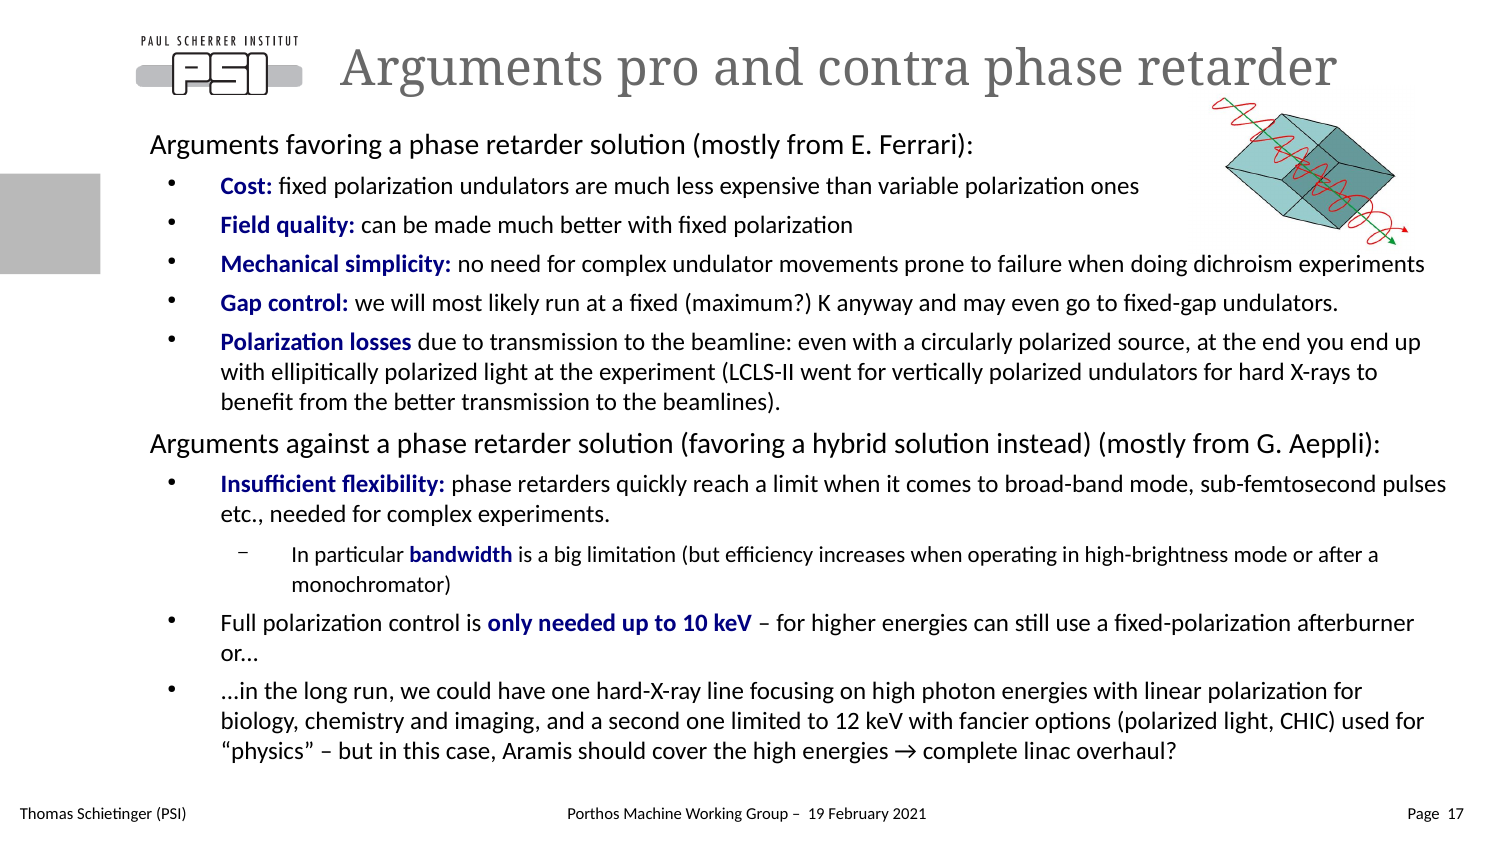

# Arguments pro and contra phase retarder
Arguments favoring a phase retarder solution (mostly from E. Ferrari):
Cost: fixed polarization undulators are much less expensive than variable polarization ones
Field quality: can be made much better with fixed polarization
Mechanical simplicity: no need for complex undulator movements prone to failure when doing dichroism experiments
Gap control: we will most likely run at a fixed (maximum?) K anyway and may even go to fixed-gap undulators.
Polarization losses due to transmission to the beamline: even with a circularly polarized source, at the end you end up with ellipitically polarized light at the experiment (LCLS-II went for vertically polarized undulators for hard X-rays to benefit from the better transmission to the beamlines).
Arguments against a phase retarder solution (favoring a hybrid solution instead) (mostly from G. Aeppli):
Insufficient flexibility: phase retarders quickly reach a limit when it comes to broad-band mode, sub-femtosecond pulses etc., needed for complex experiments.
In particular bandwidth is a big limitation (but efficiency increases when operating in high-brightness mode or after a monochromator)
Full polarization control is only needed up to 10 keV – for higher energies can still use a fixed-polarization afterburner or...
...in the long run, we could have one hard-X-ray line focusing on high photon energies with linear polarization for biology, chemistry and imaging, and a second one limited to 12 keV with fancier options (polarized light, CHIC) used for “physics” – but in this case, Aramis should cover the high energies → complete linac overhaul?